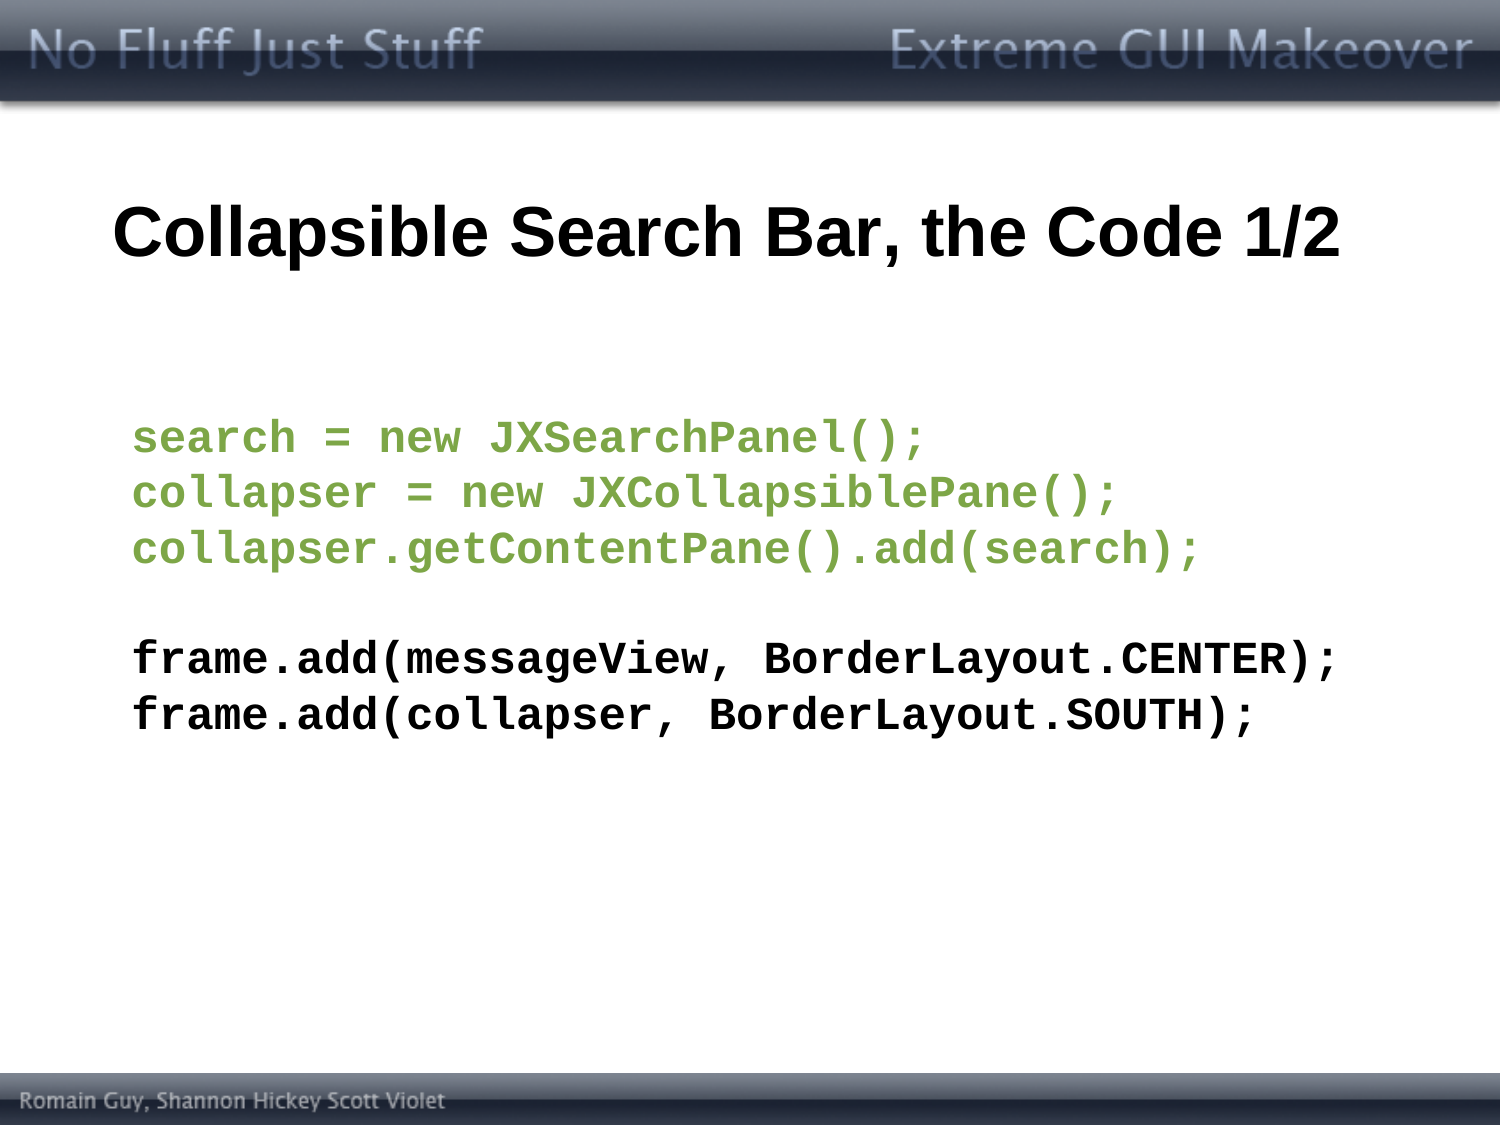

# Collapsible Search Bar, the Code 1/2
search = new JXSearchPanel();
collapser = new JXCollapsiblePane();
collapser.getContentPane().add(search);
frame.add(messageView, BorderLayout.CENTER);
frame.add(collapser, BorderLayout.SOUTH);